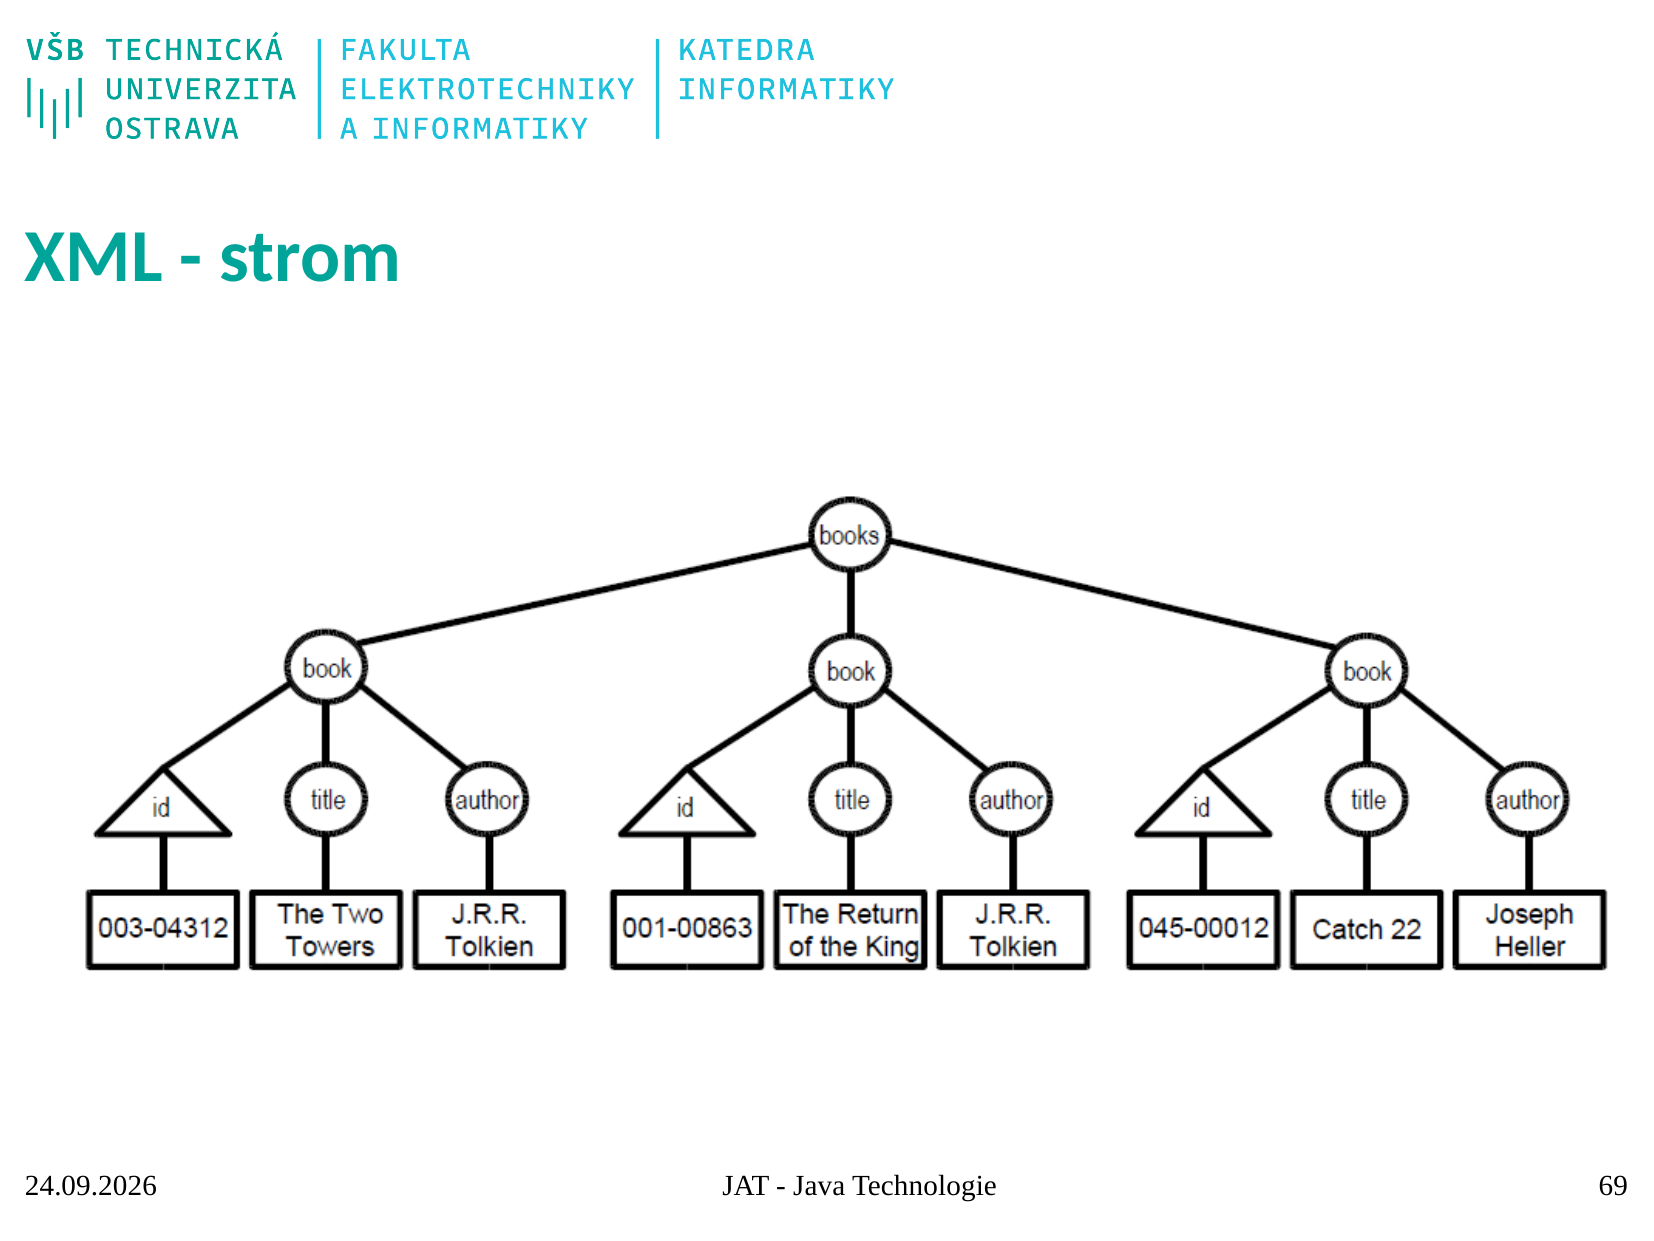

# XML - strom
JAT - Java Technologie
69